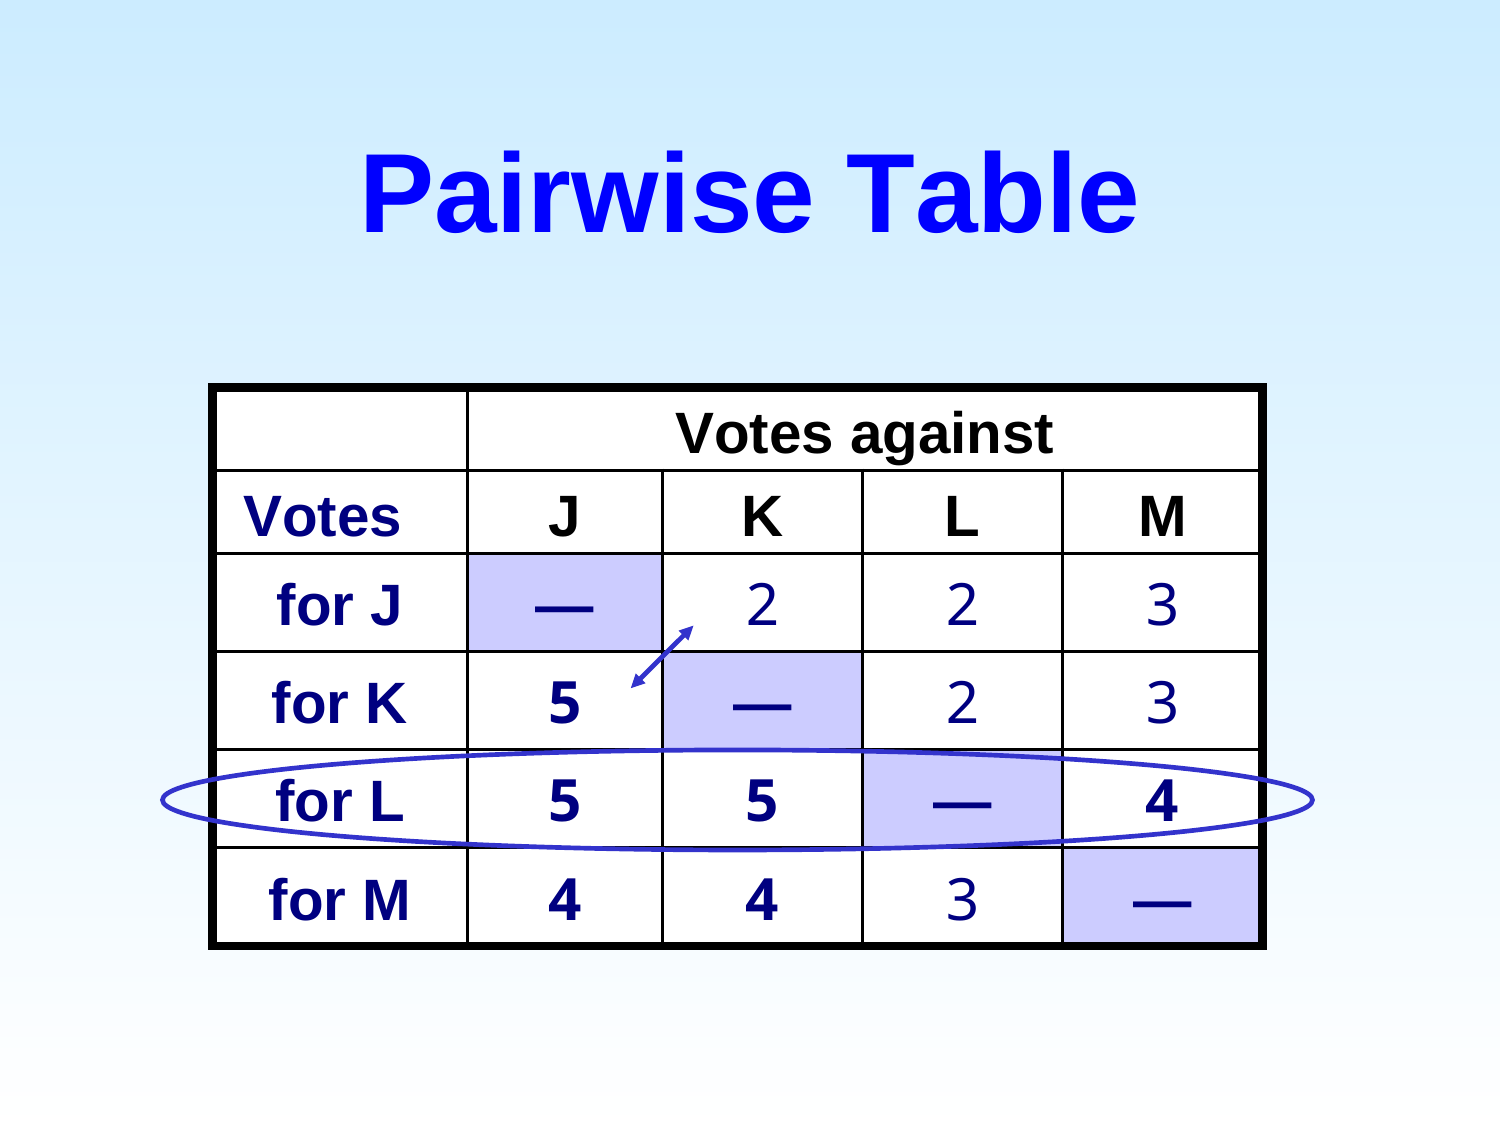

# Pairwise Table
| | Votes against | | | |
| --- | --- | --- | --- | --- |
| Votes | J | K | L | M |
| for J | — | 2 | 2 | 3 |
| for K | 5 | — | 2 | 3 |
| for L | 5 | 5 | — | 4 |
| for M | 4 | 4 | 3 | — |